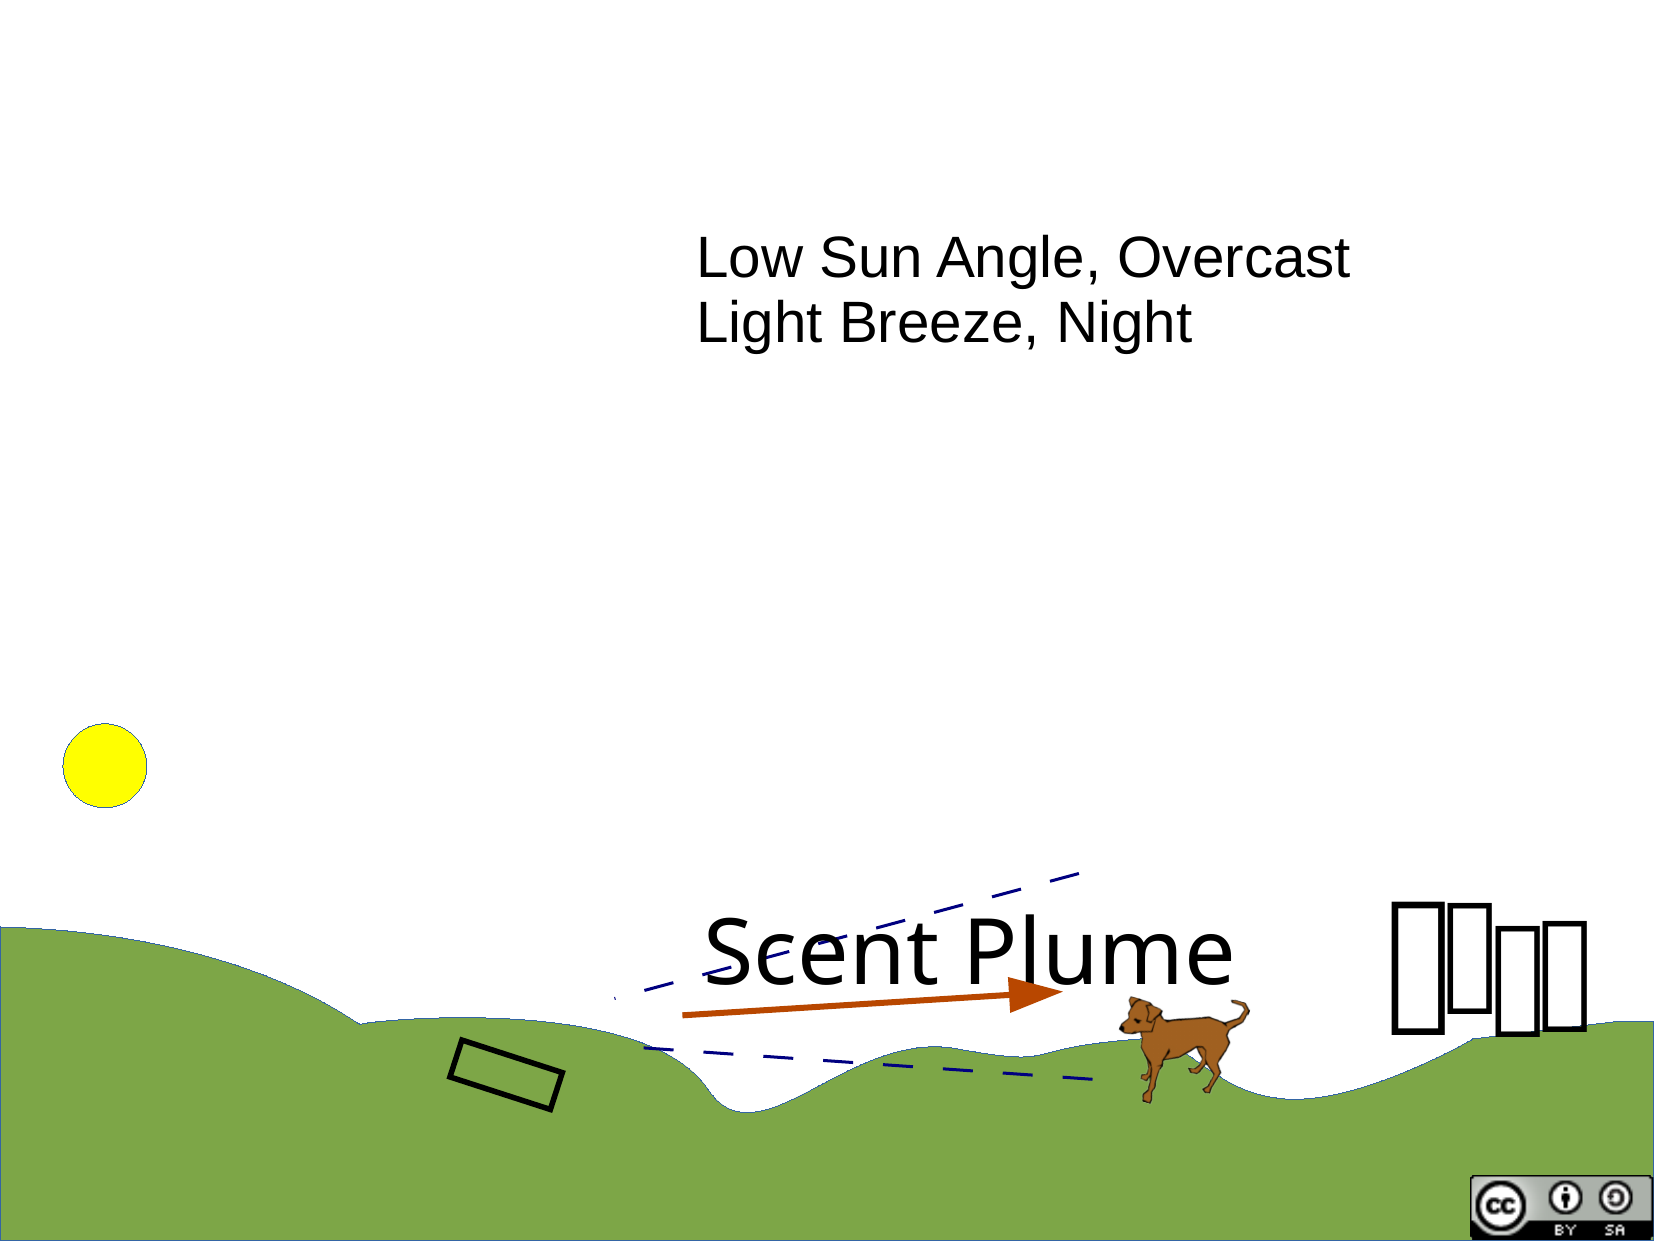

Low Sun Angle, Overcast
Light Breeze, Night




Scent Plume
